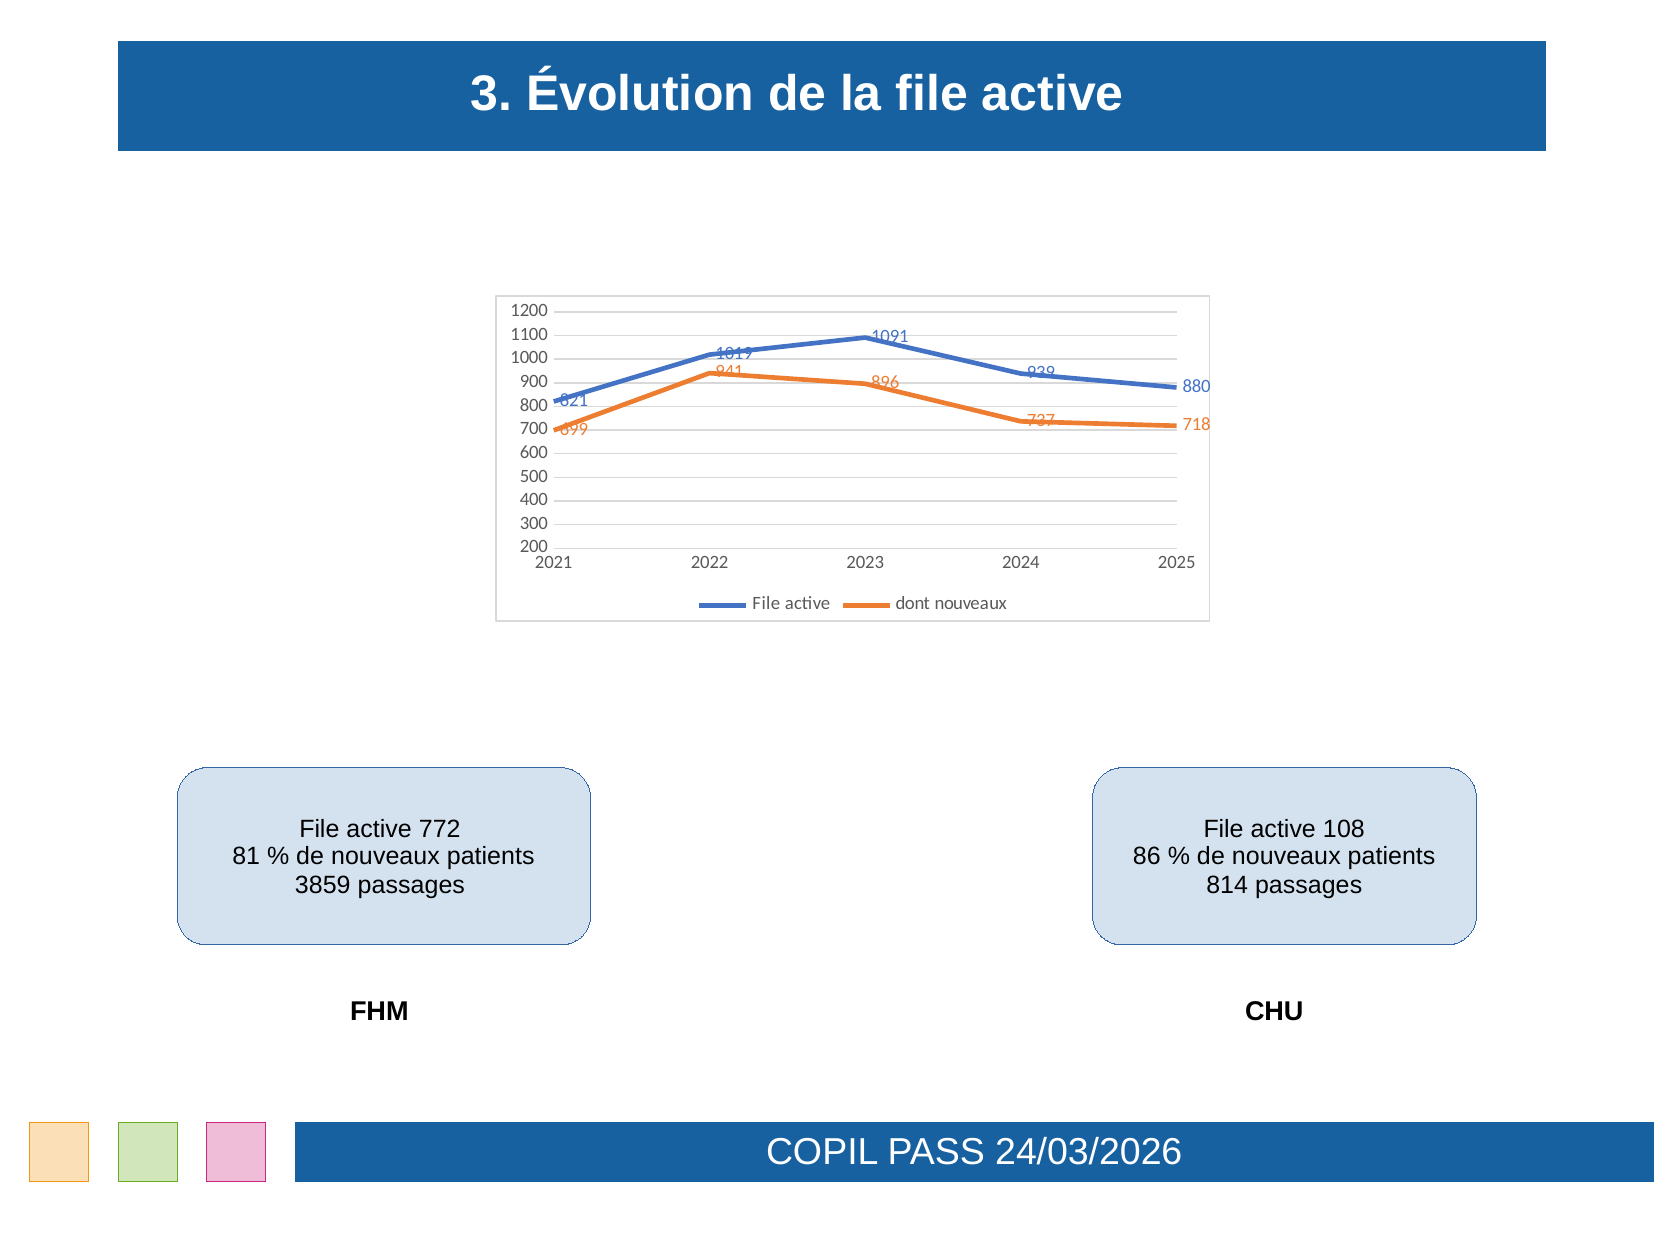

# 3. Évolution de la file active
### Chart
| Category | File active | dont nouveaux |
|---|---|---|
| 2021 | 821.0 | 699.0 |
| 2022 | 1019.0 | 941.0 |
| 2023 | 1091.0 | 896.0 |
| 2024 | 939.0 | 737.0 |
| 2025 | 880.0 | 718.0 |File active 772
81 % de nouveaux patients
3859 passages
File active 108
86 % de nouveaux patients
814 passages
FHM
CHU
COPIL PASS 24/03/2026